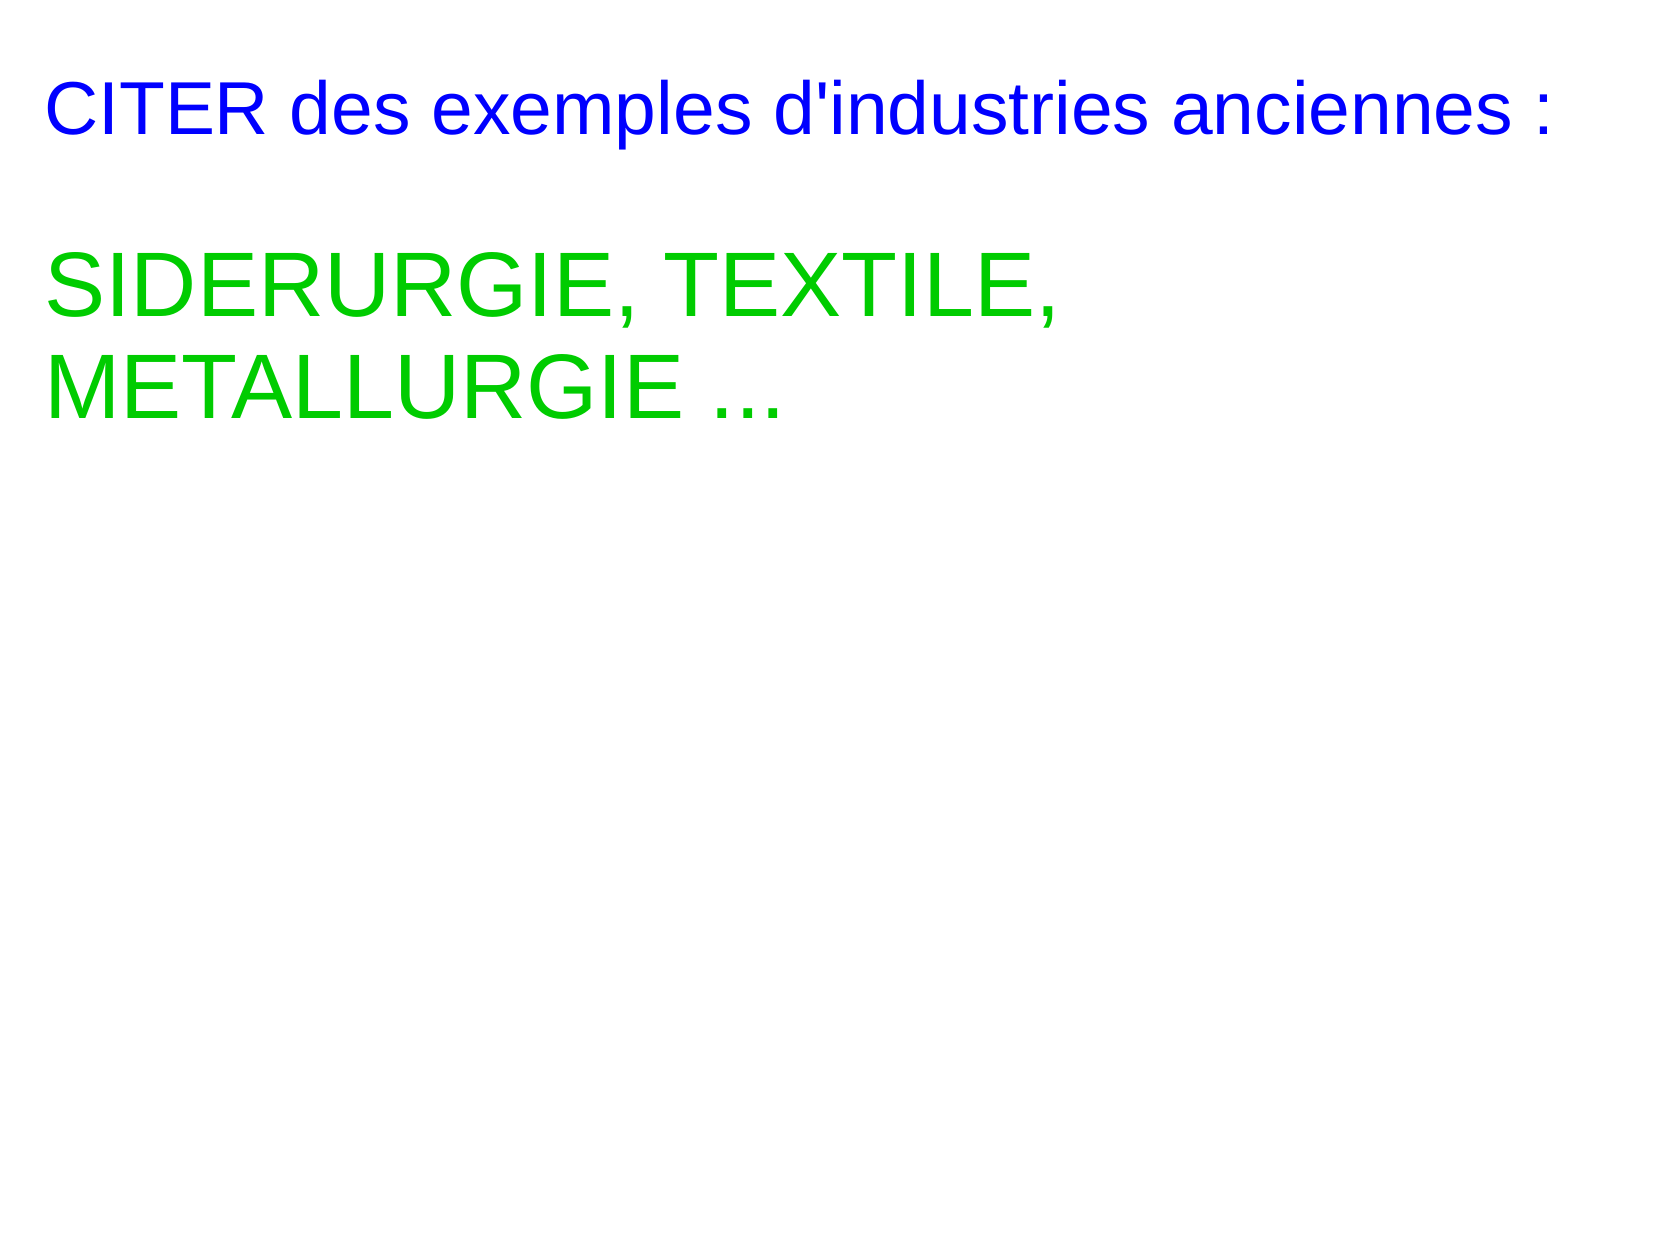

CITER des exemples d'industries anciennes :
SIDERURGIE, TEXTILE, METALLURGIE ...